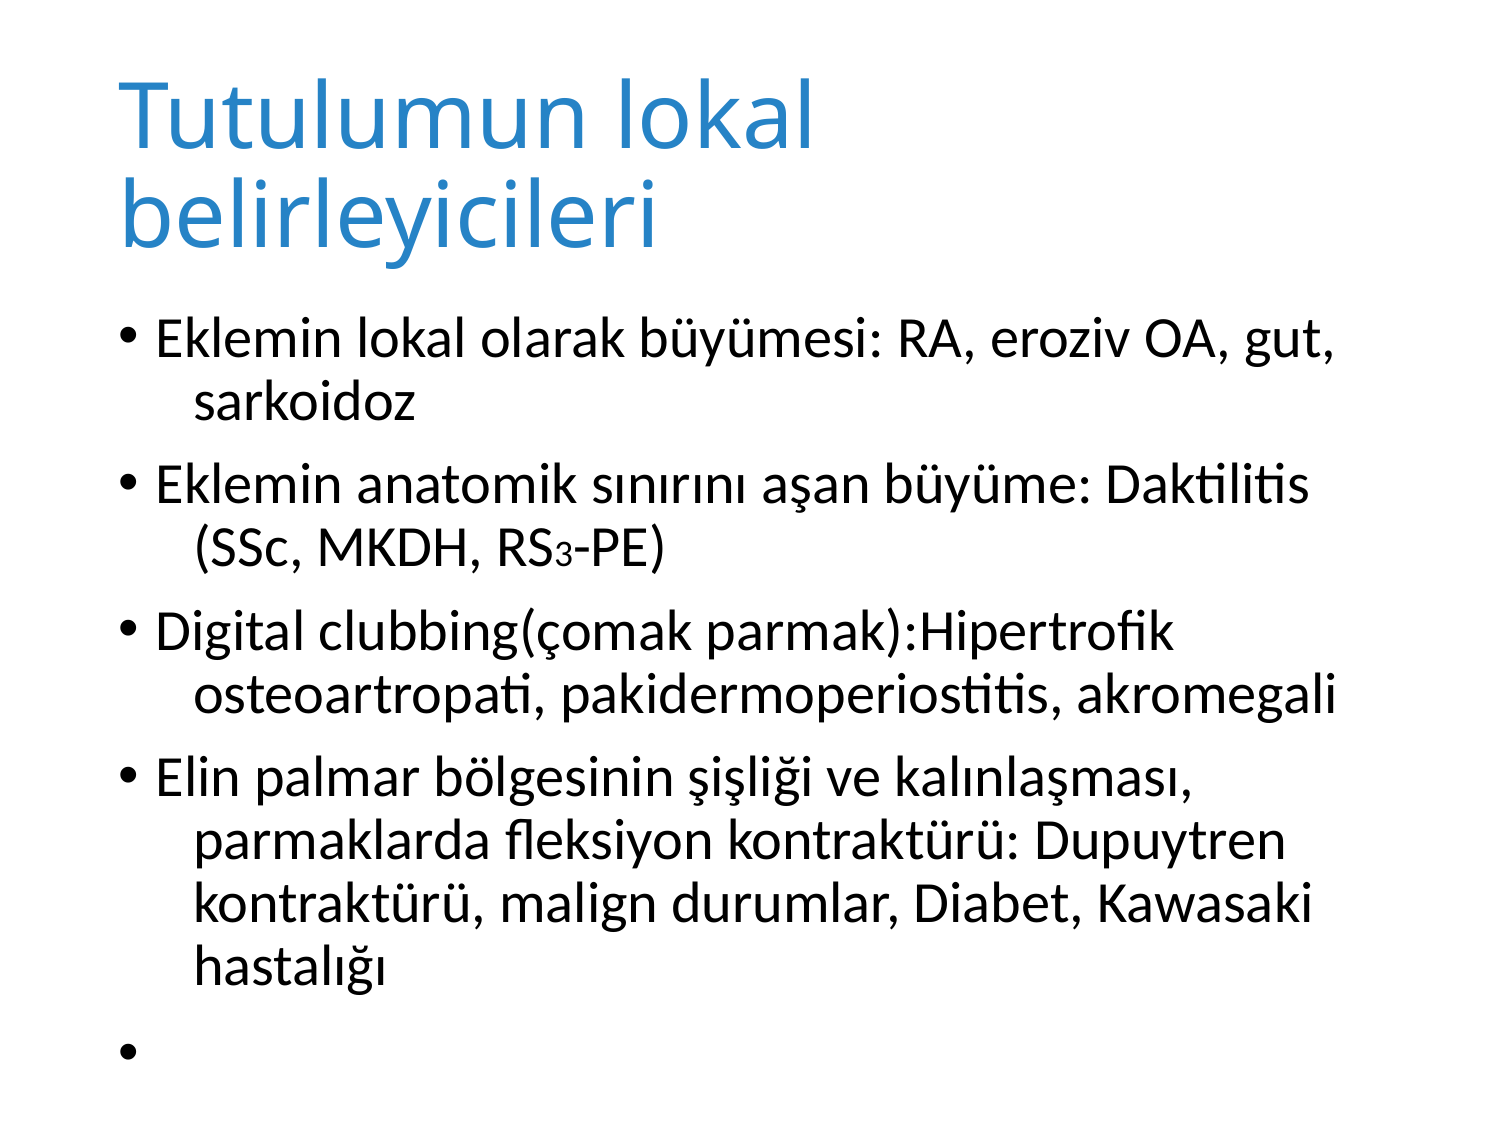

# Tutulumun lokal belirleyicileri
Eklemin lokal olarak büyümesi: RA, eroziv OA, gut, sarkoidoz
Eklemin anatomik sınırını aşan büyüme: Daktilitis (SSc, MKDH, RS3-PE)
Digital clubbing(çomak parmak):Hipertrofik osteoartropati, pakidermoperiostitis, akromegali
Elin palmar bölgesinin şişliği ve kalınlaşması, parmaklarda fleksiyon kontraktürü: Dupuytren kontraktürü, malign durumlar, Diabet, Kawasaki hastalığı